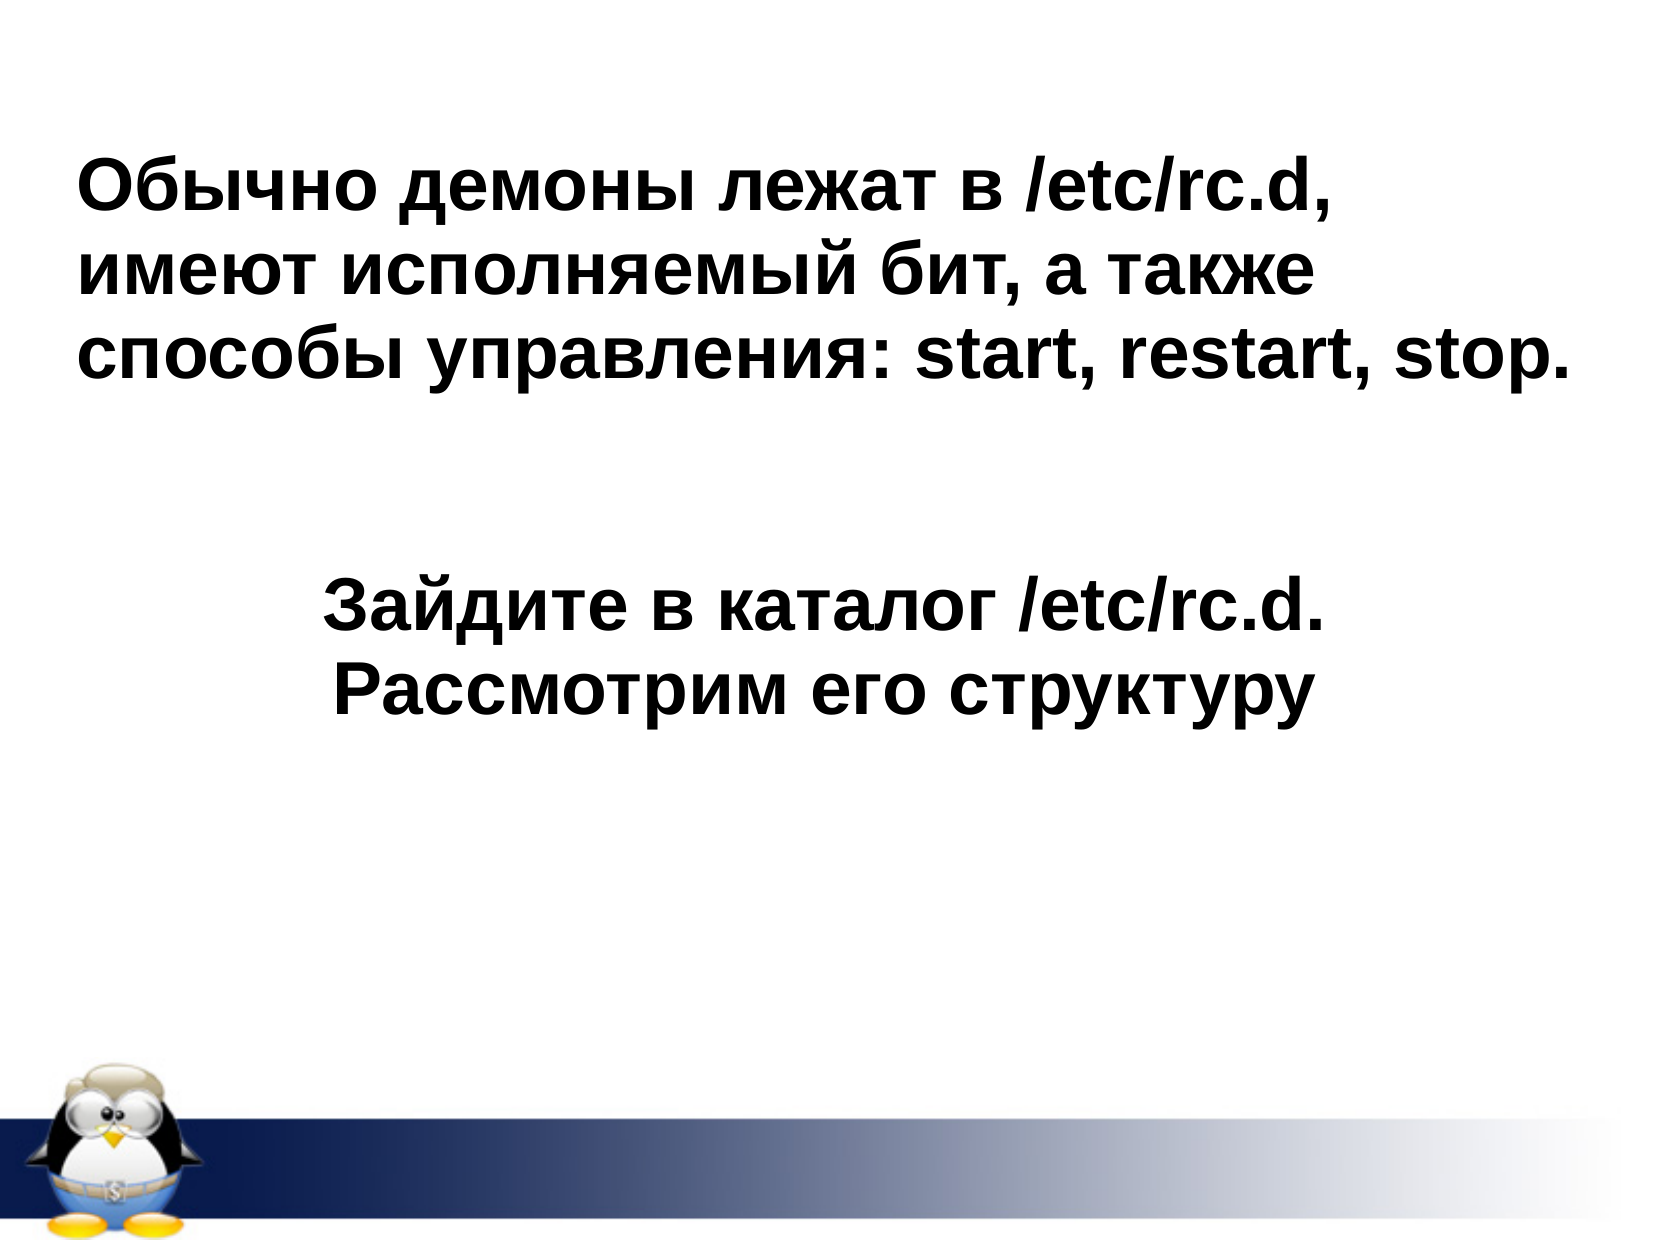

Обычно демоны лежат в /etc/rc.d,
имеют исполняемый бит, а также
способы управления: start, restart, stop.
Зайдите в каталог /etc/rc.d.
Рассмотрим его структуру